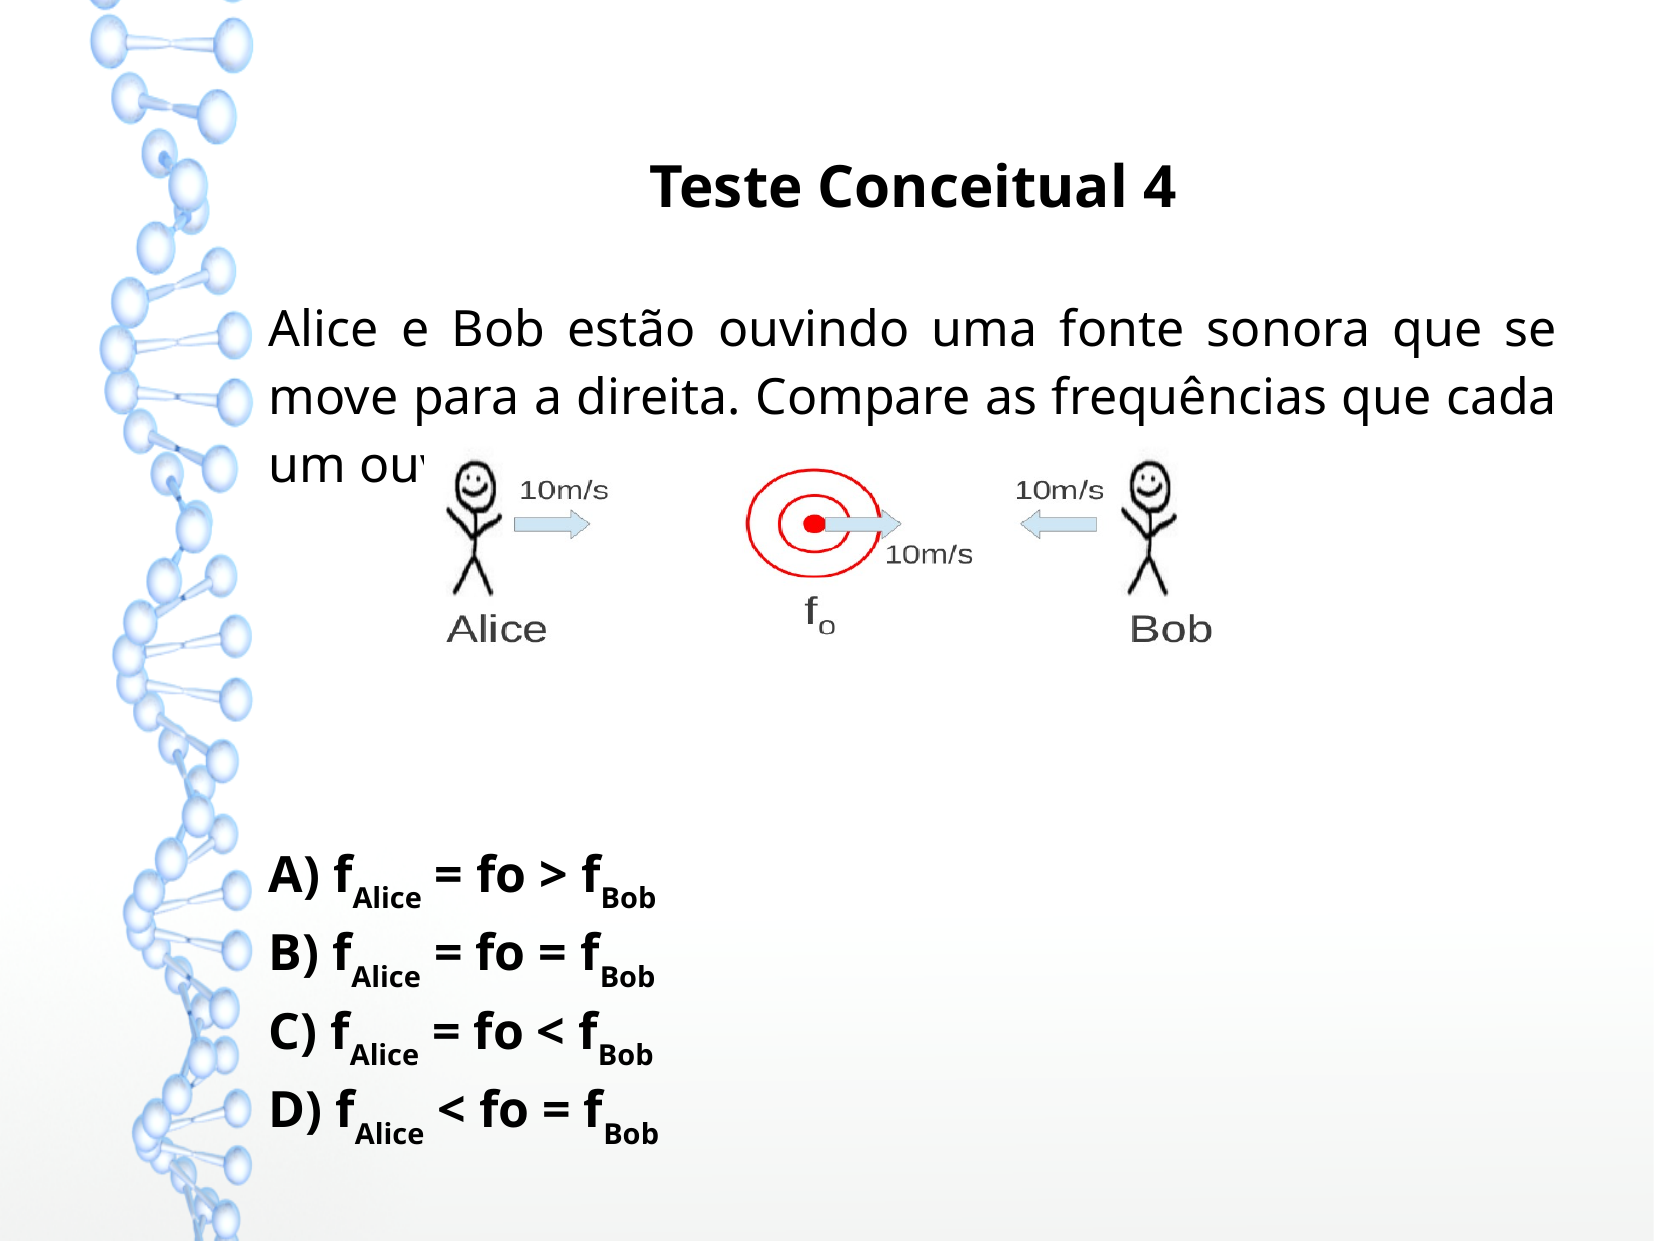

Teste Conceitual 4
Alice e Bob estão ouvindo uma fonte sonora que se move para a direita. Compare as frequências que cada um ouve.
A) fAlice = fo > fBob
B) fAlice = fo = fBob
C) fAlice = fo < fBob
D) fAlice < fo = fBob